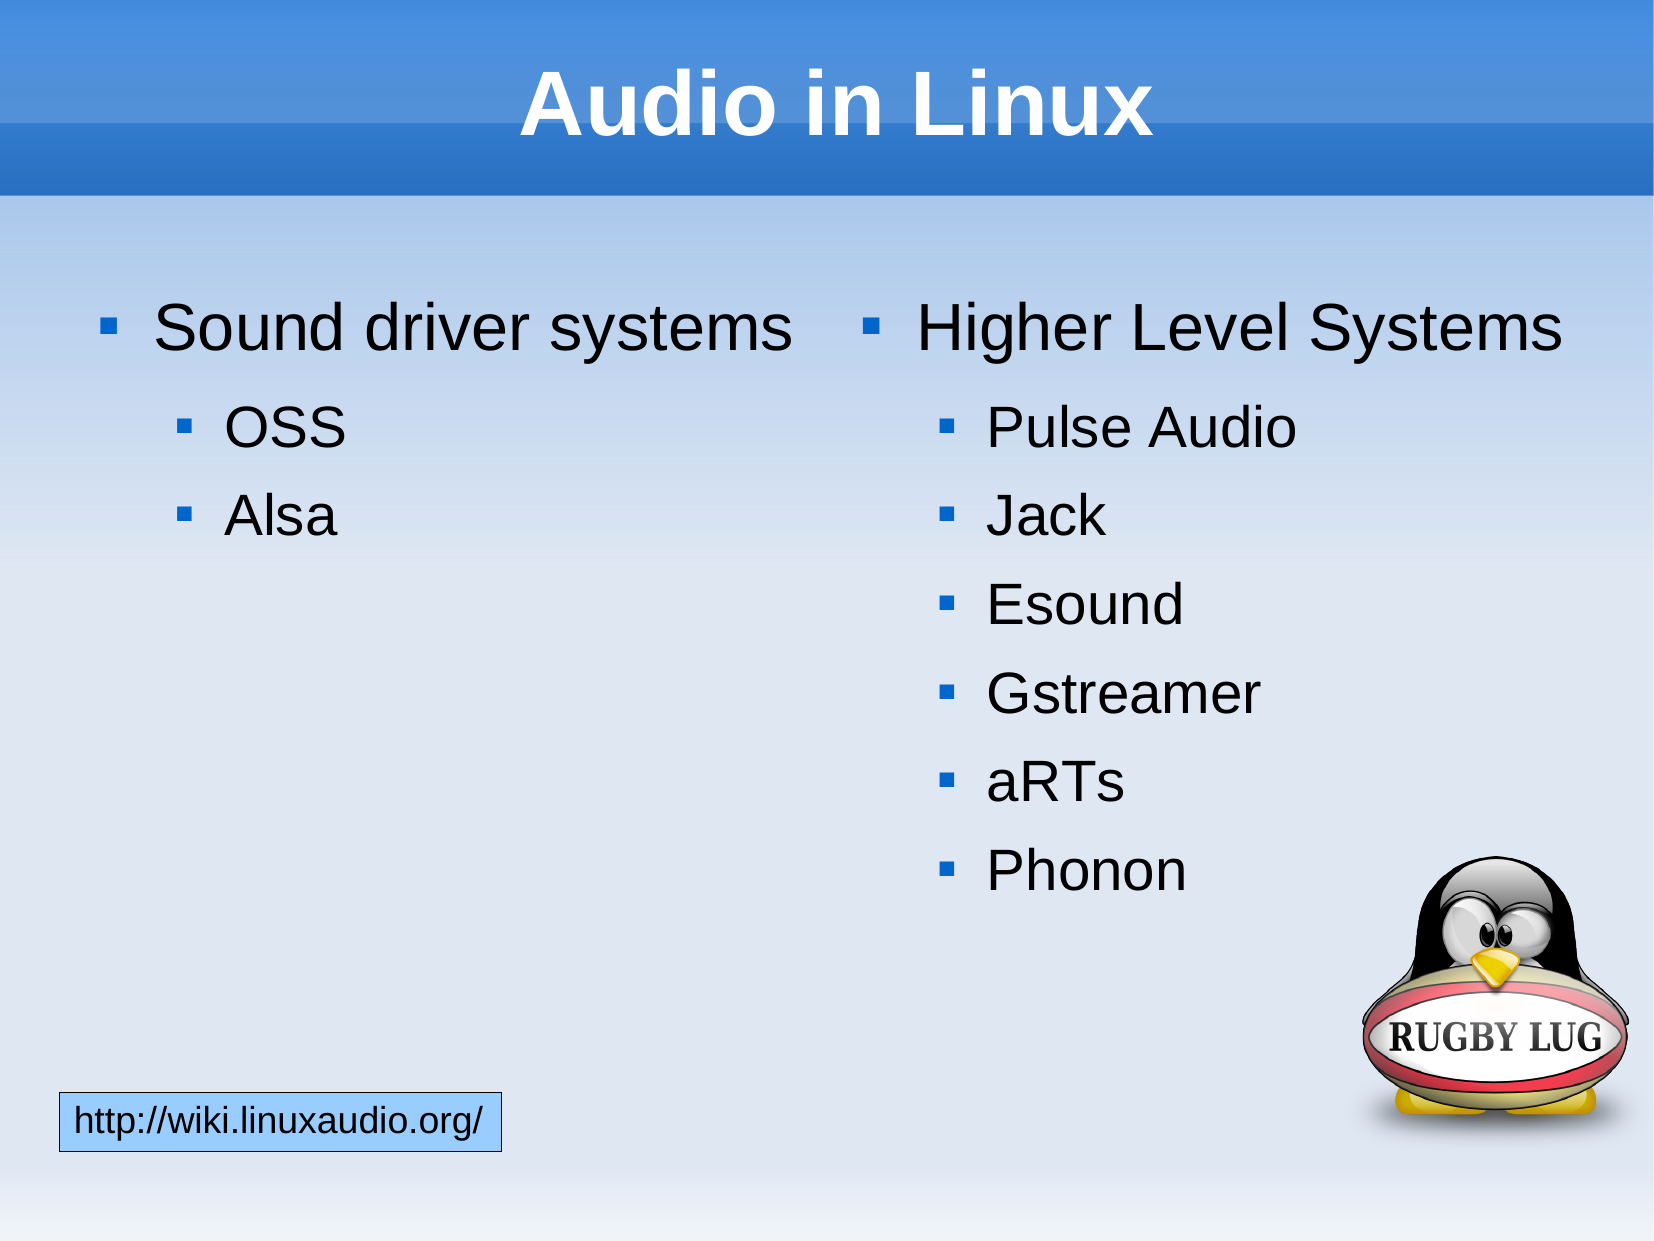

# Audio in Linux
Sound driver systems
OSS
Alsa
Higher Level Systems
Pulse Audio
Jack
Esound
Gstreamer
aRTs
Phonon
http://wiki.linuxaudio.org/